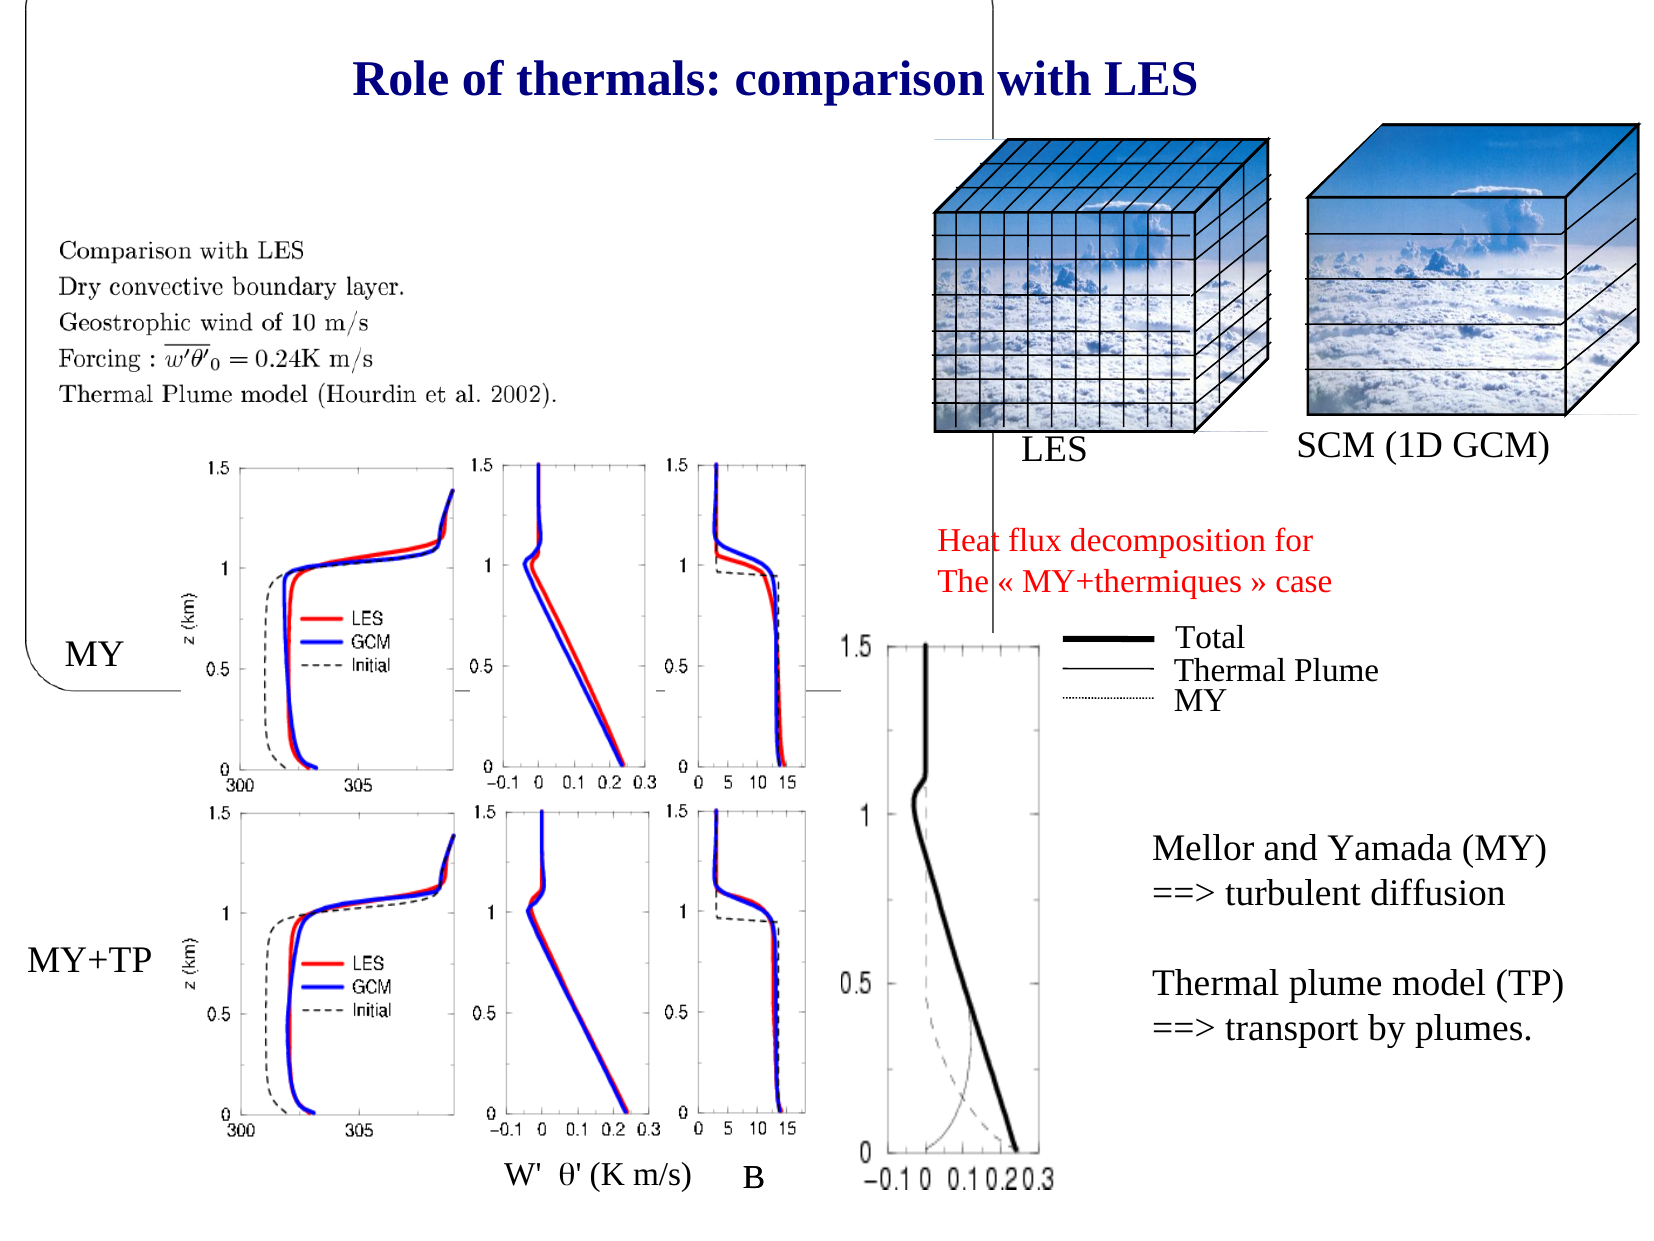

Role of thermals: comparison with LES
SCM (1D GCM)
LES
Heat flux decomposition for
The « MY+thermiques » case
Total
MY
Thermal Plume
MY
Mellor and Yamada (MY)
==> turbulent diffusion
Thermal plume model (TP)
==> transport by plumes.
MY+TP
W' q' (K m/s)
B
B